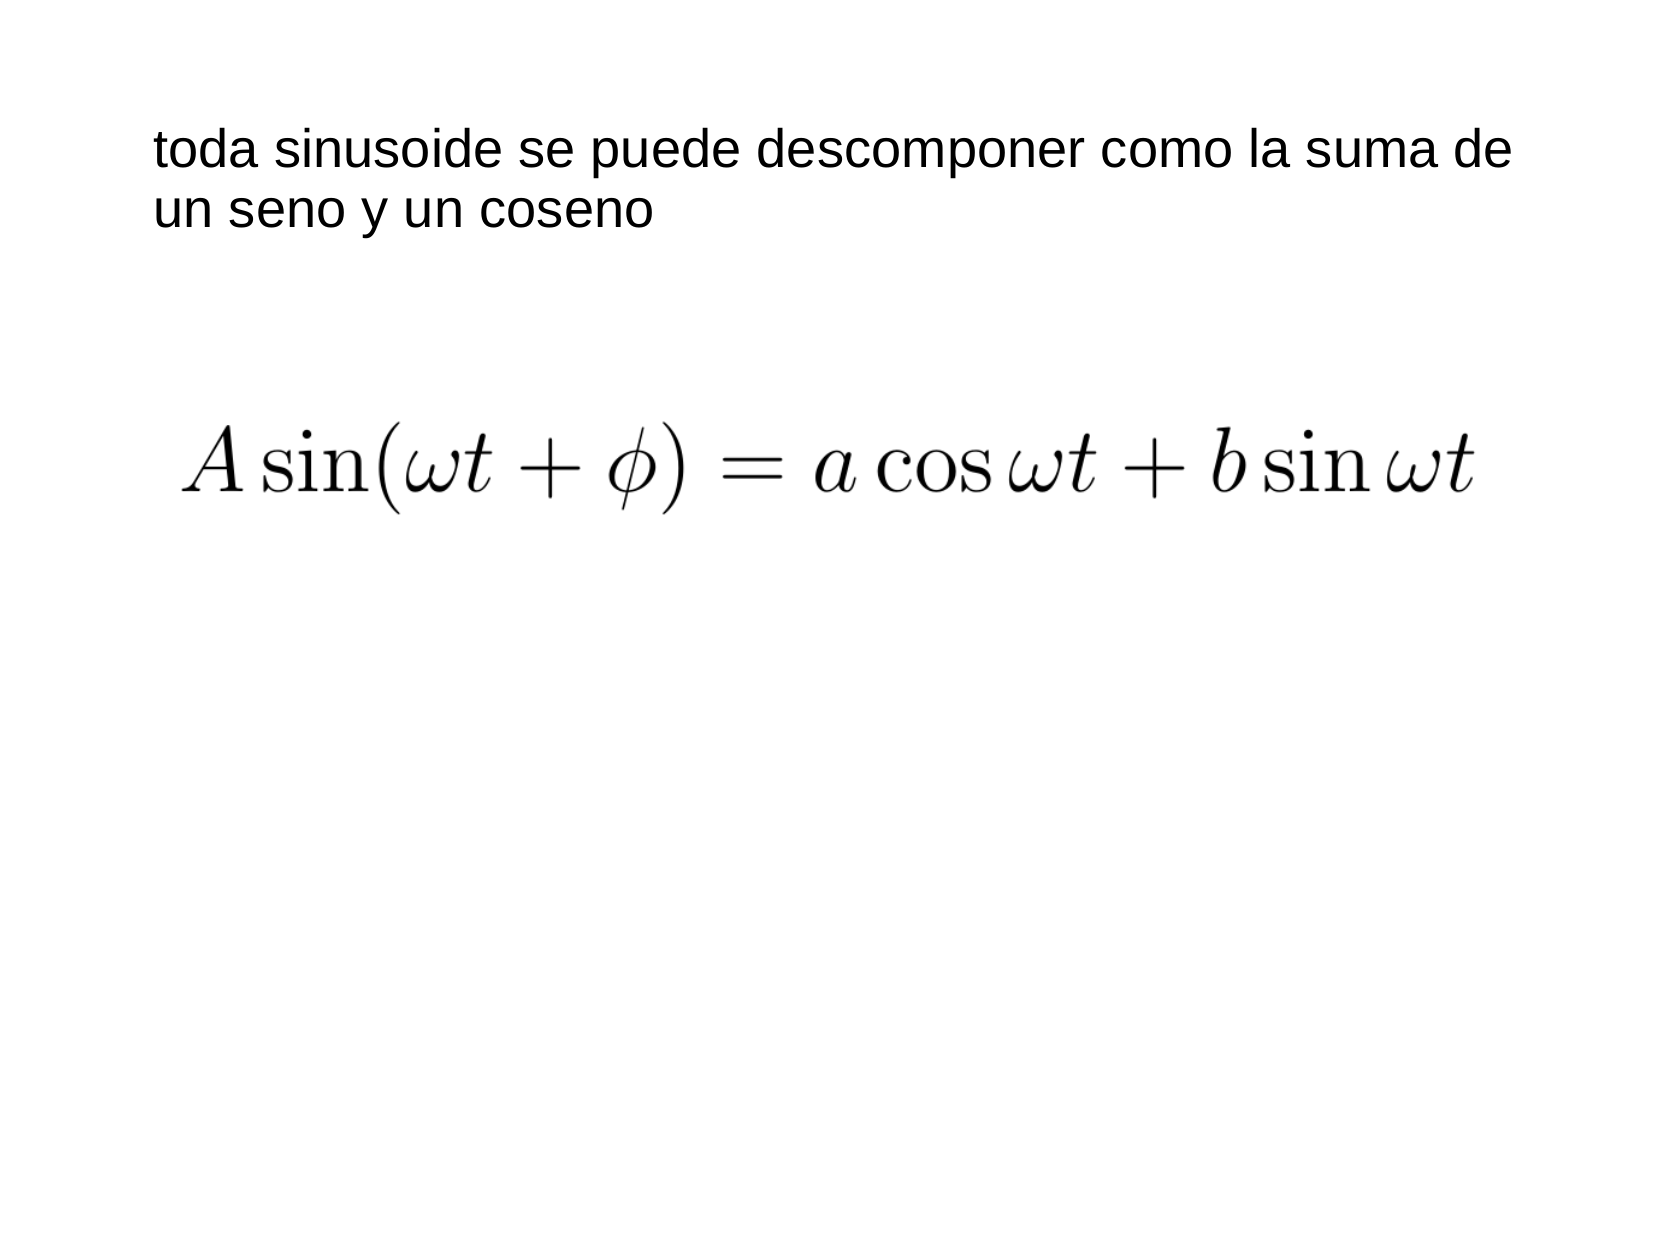

# toda sinusoide se puede descomponer como la suma de un seno y un coseno